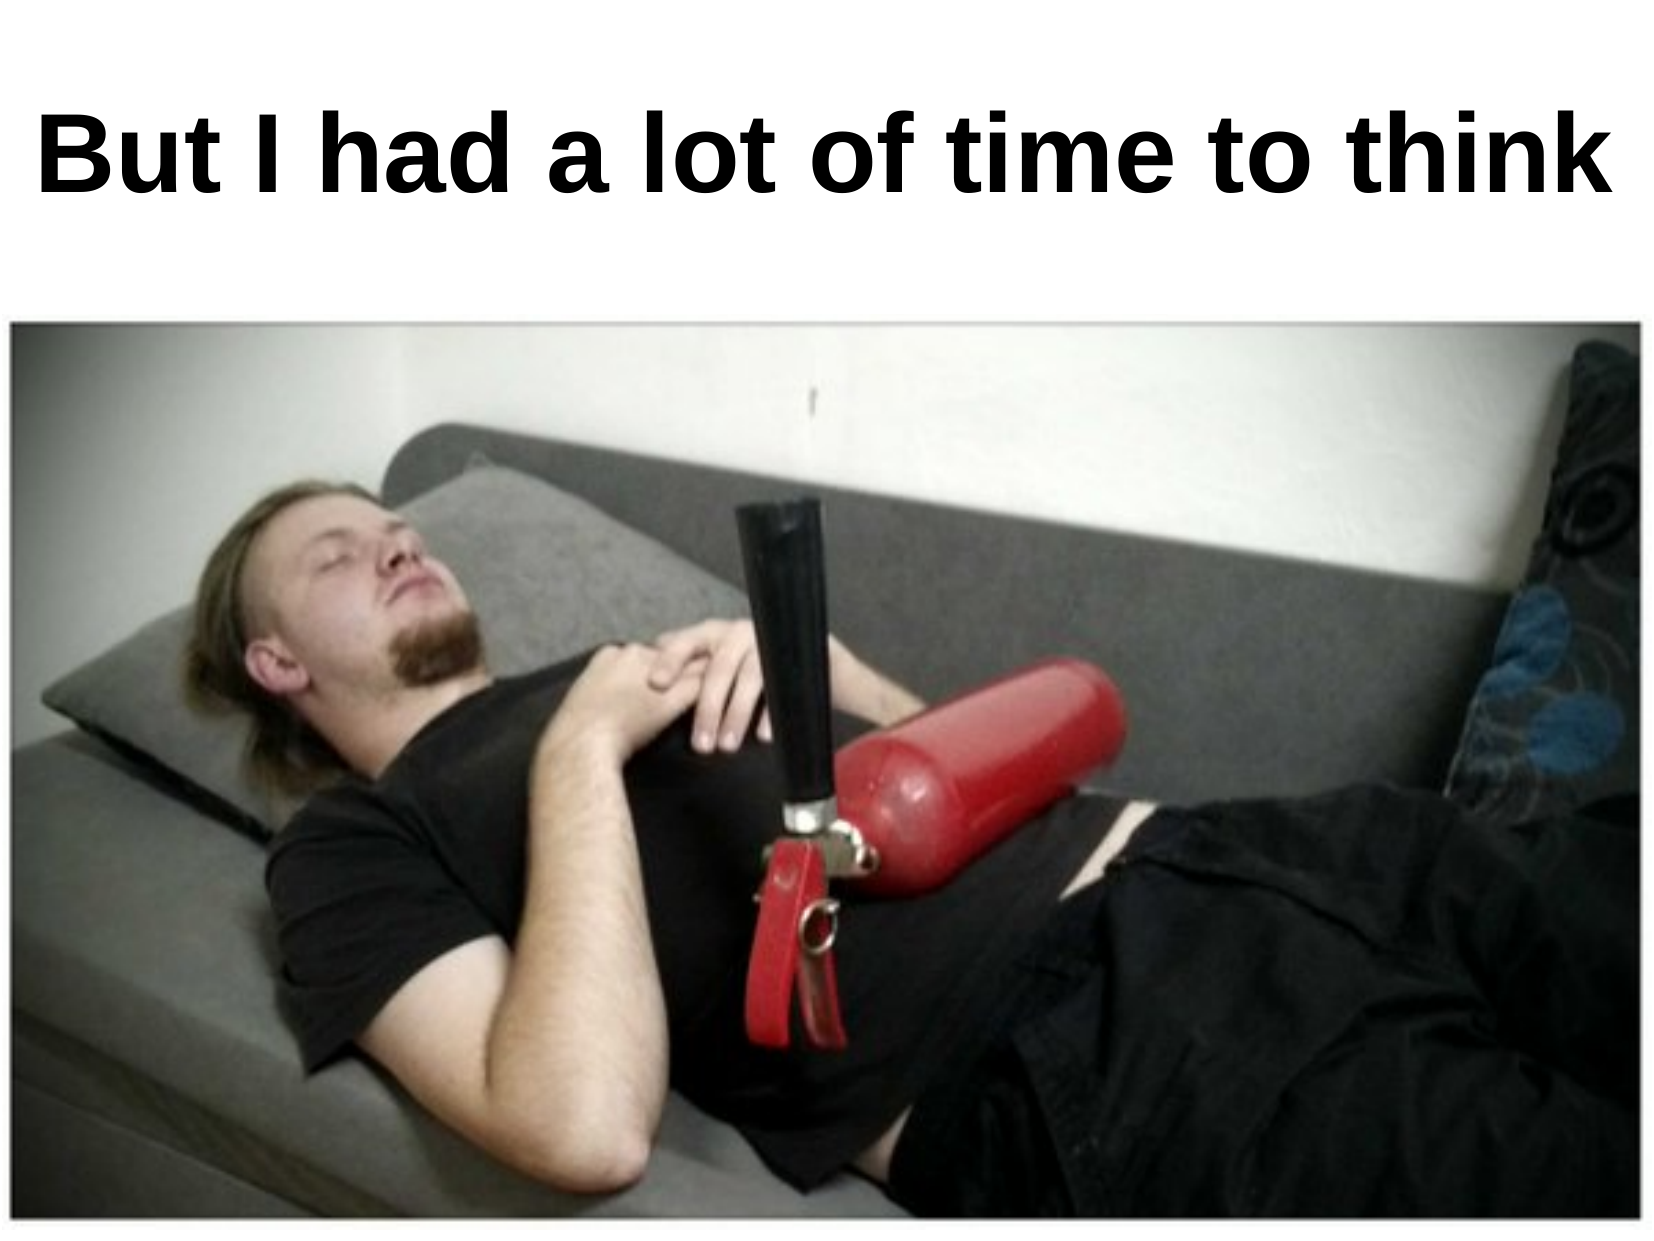

# But I had a lot of time to think